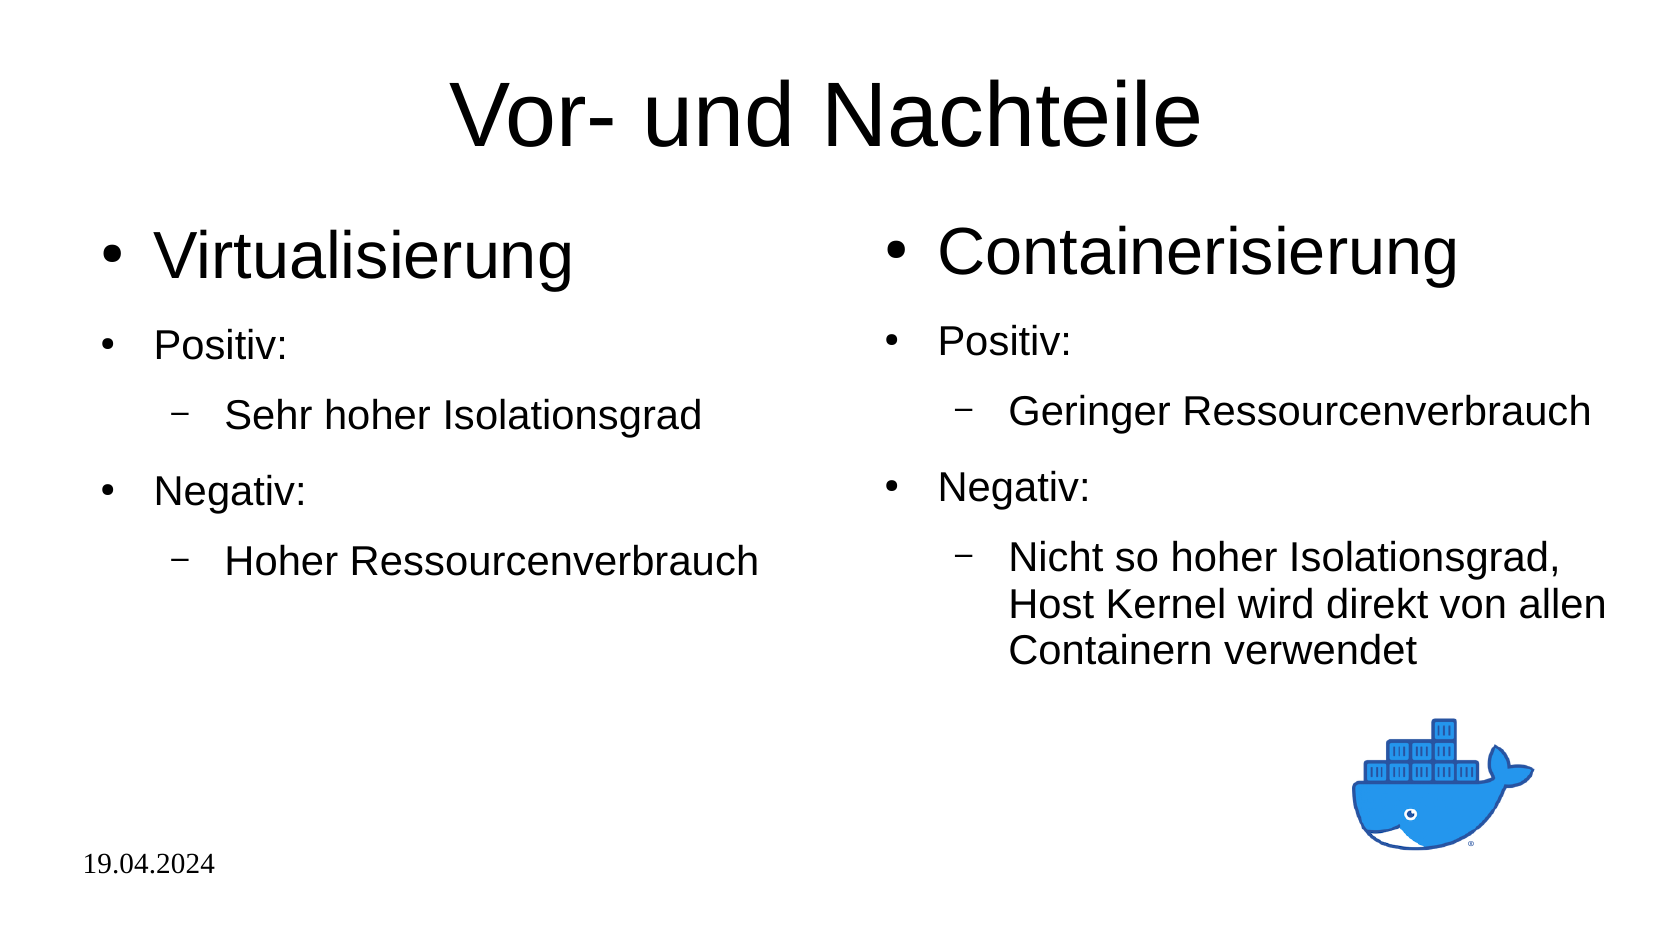

# Vor- und Nachteile
Containerisierung
Positiv:
Geringer Ressourcenverbrauch
Negativ:
Nicht so hoher Isolationsgrad, Host Kernel wird direkt von allen Containern verwendet
Virtualisierung
Positiv:
Sehr hoher Isolationsgrad
Negativ:
Hoher Ressourcenverbrauch